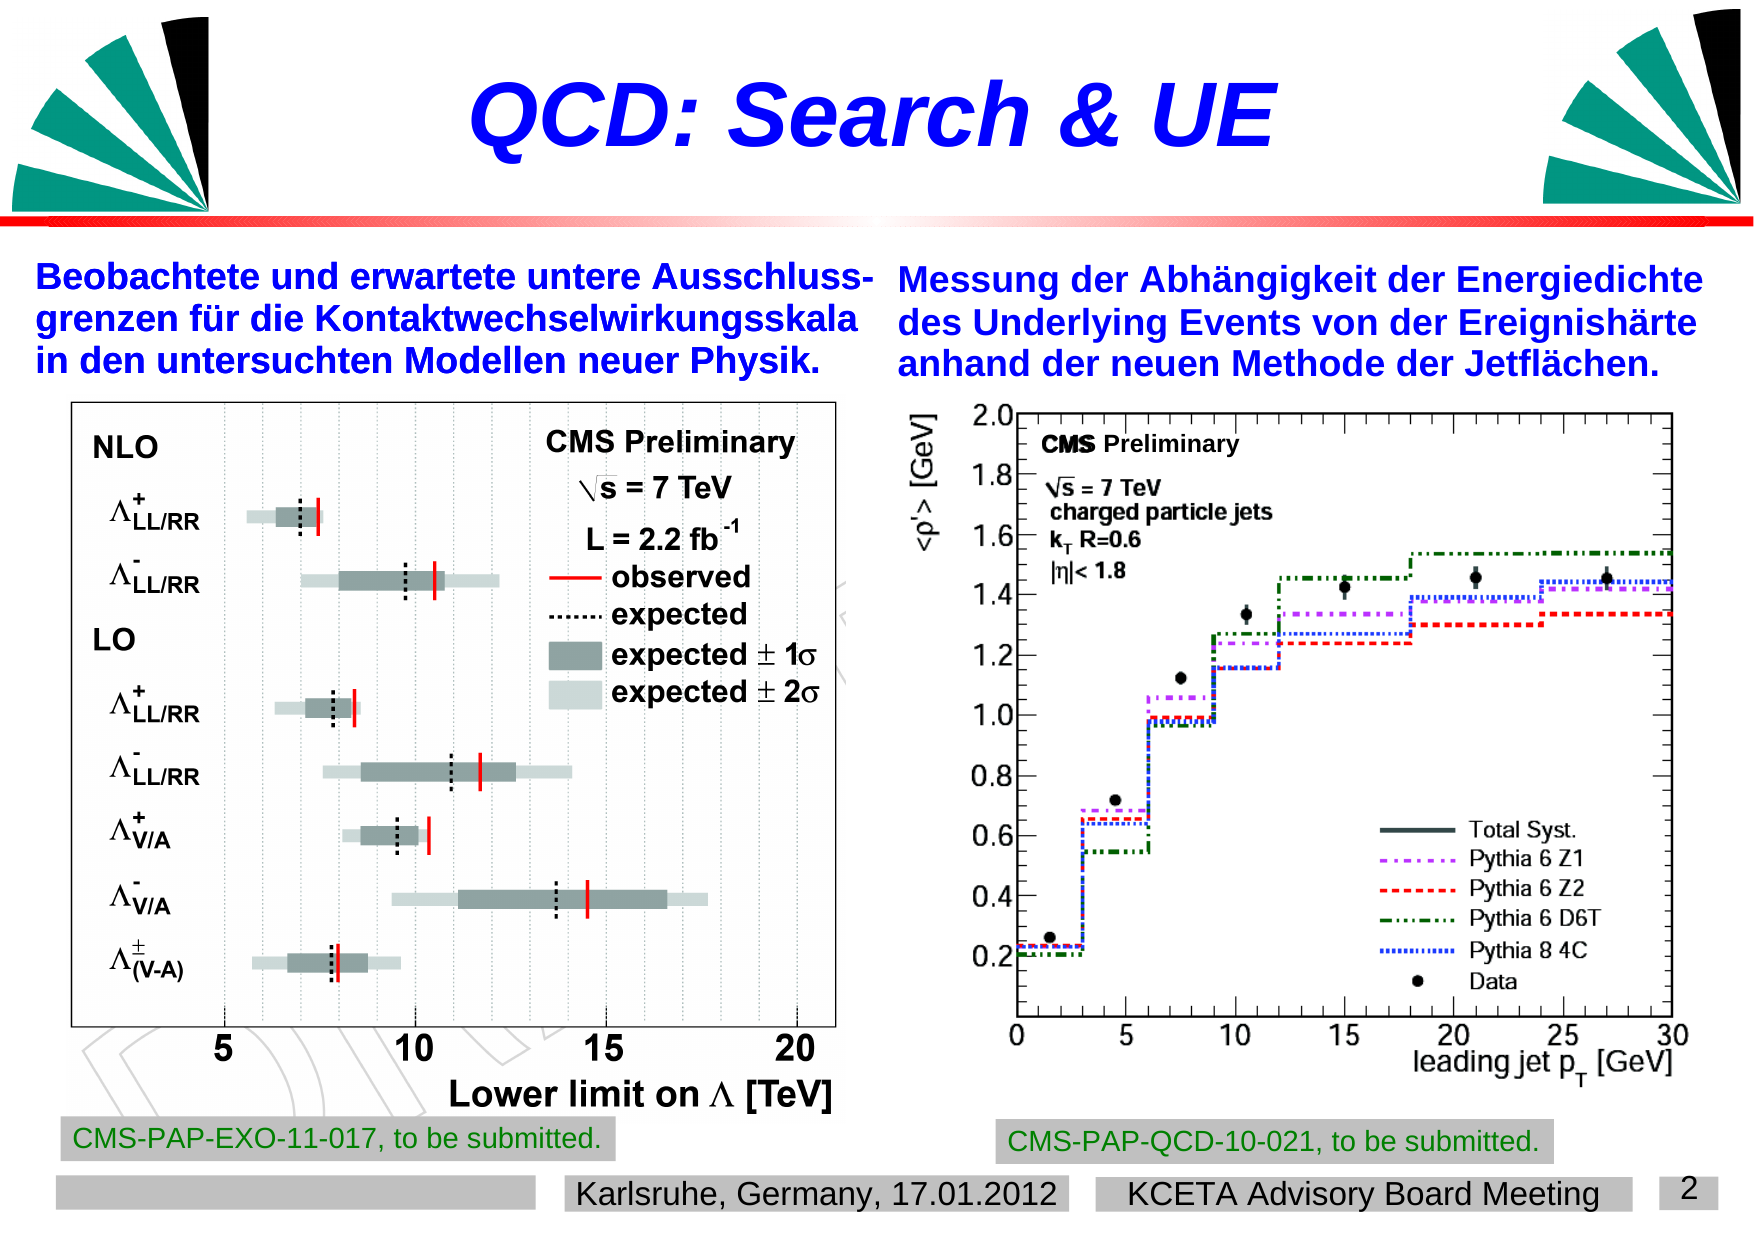

# QCD: Search & UE
Beobachtete und erwartete untere Ausschluss-
grenzen für die Kontaktwechselwirkungsskala
in den untersuchten Modellen neuer Physik.
Beobachtete und erwartete untere Ausschluss-
grenzen für die Kontaktwechselwirkungsskala
in den untersuchten Modellen neuer Physik.
Messung der Abhängigkeit der Energiedichte
des Underlying Events von der Ereignishärte
anhand der neuen Methode der Jetflächen.
CMS Preliminary
CMS-PAP-EXO-11-017, to be submitted.
CMS-PAP-QCD-10-021, to be submitted.